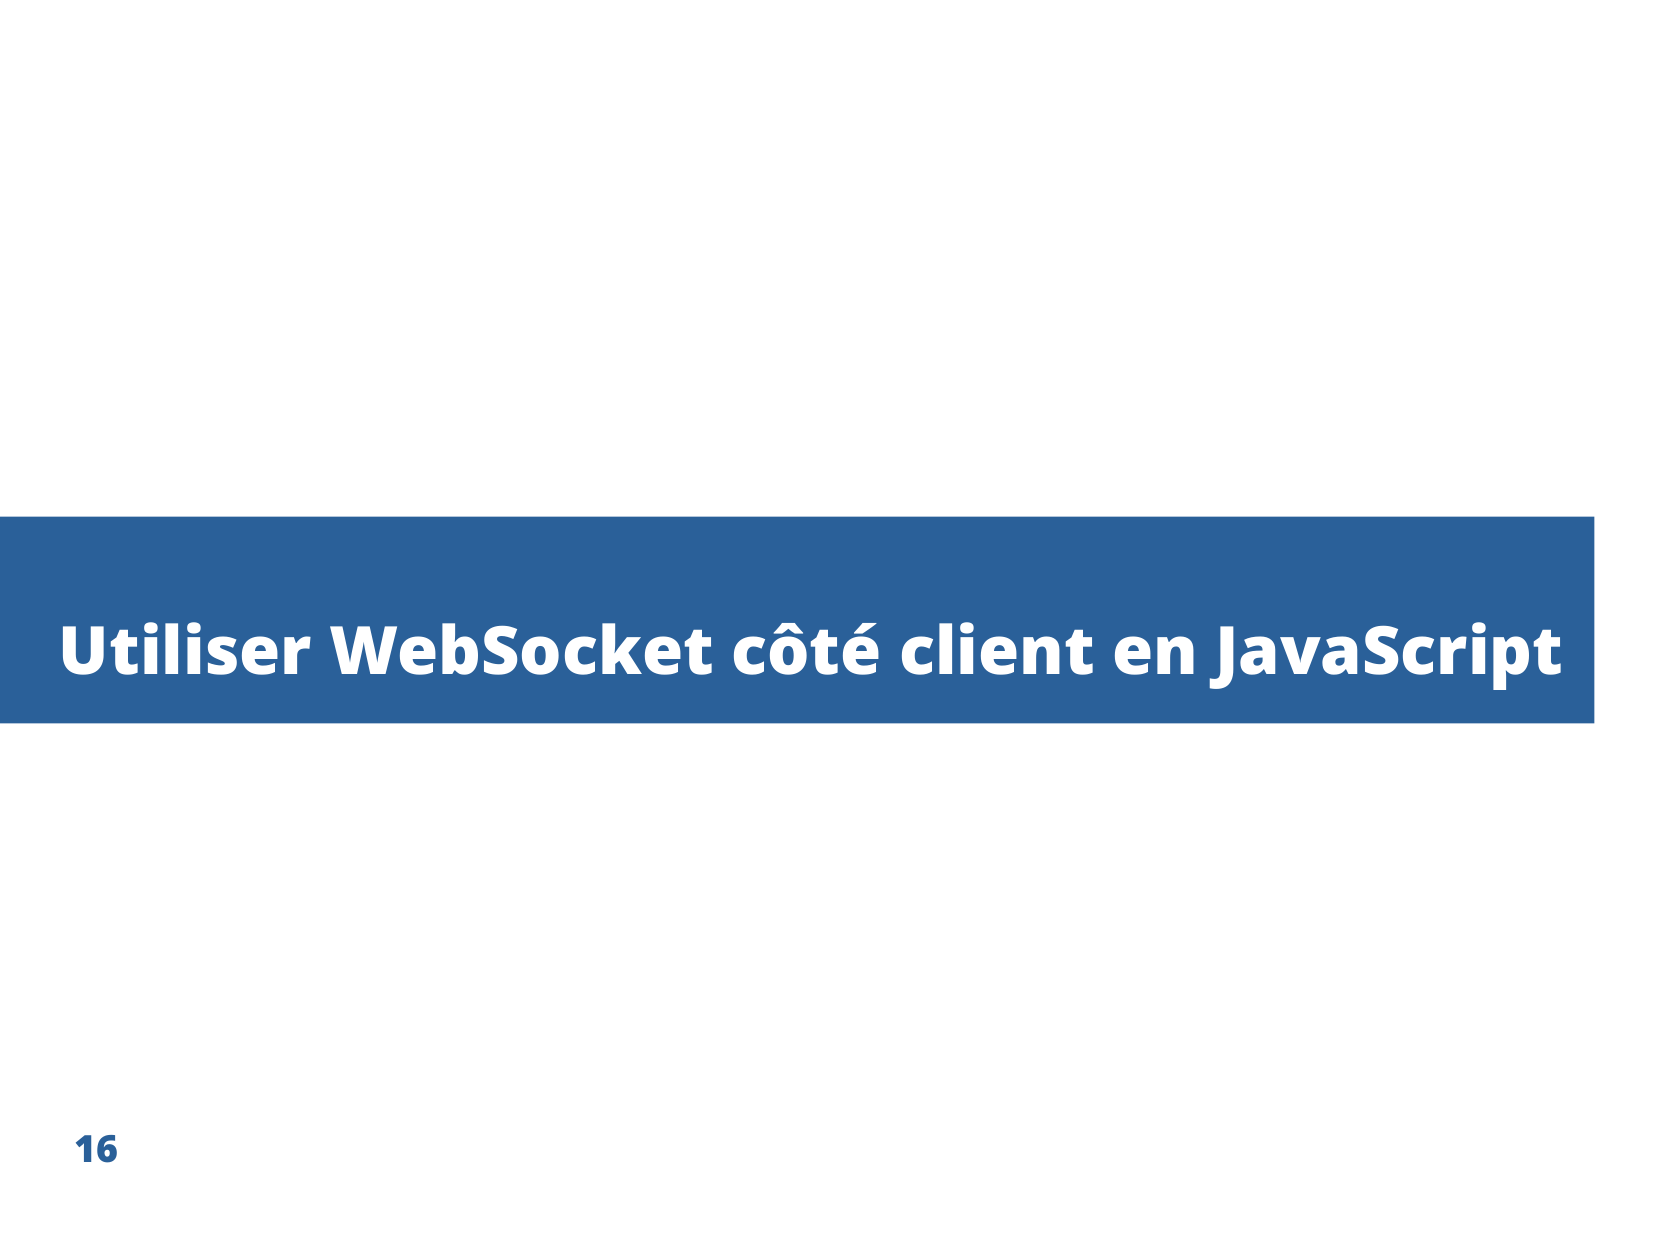

# Utiliser WebSocket côté client en JavaScript
16